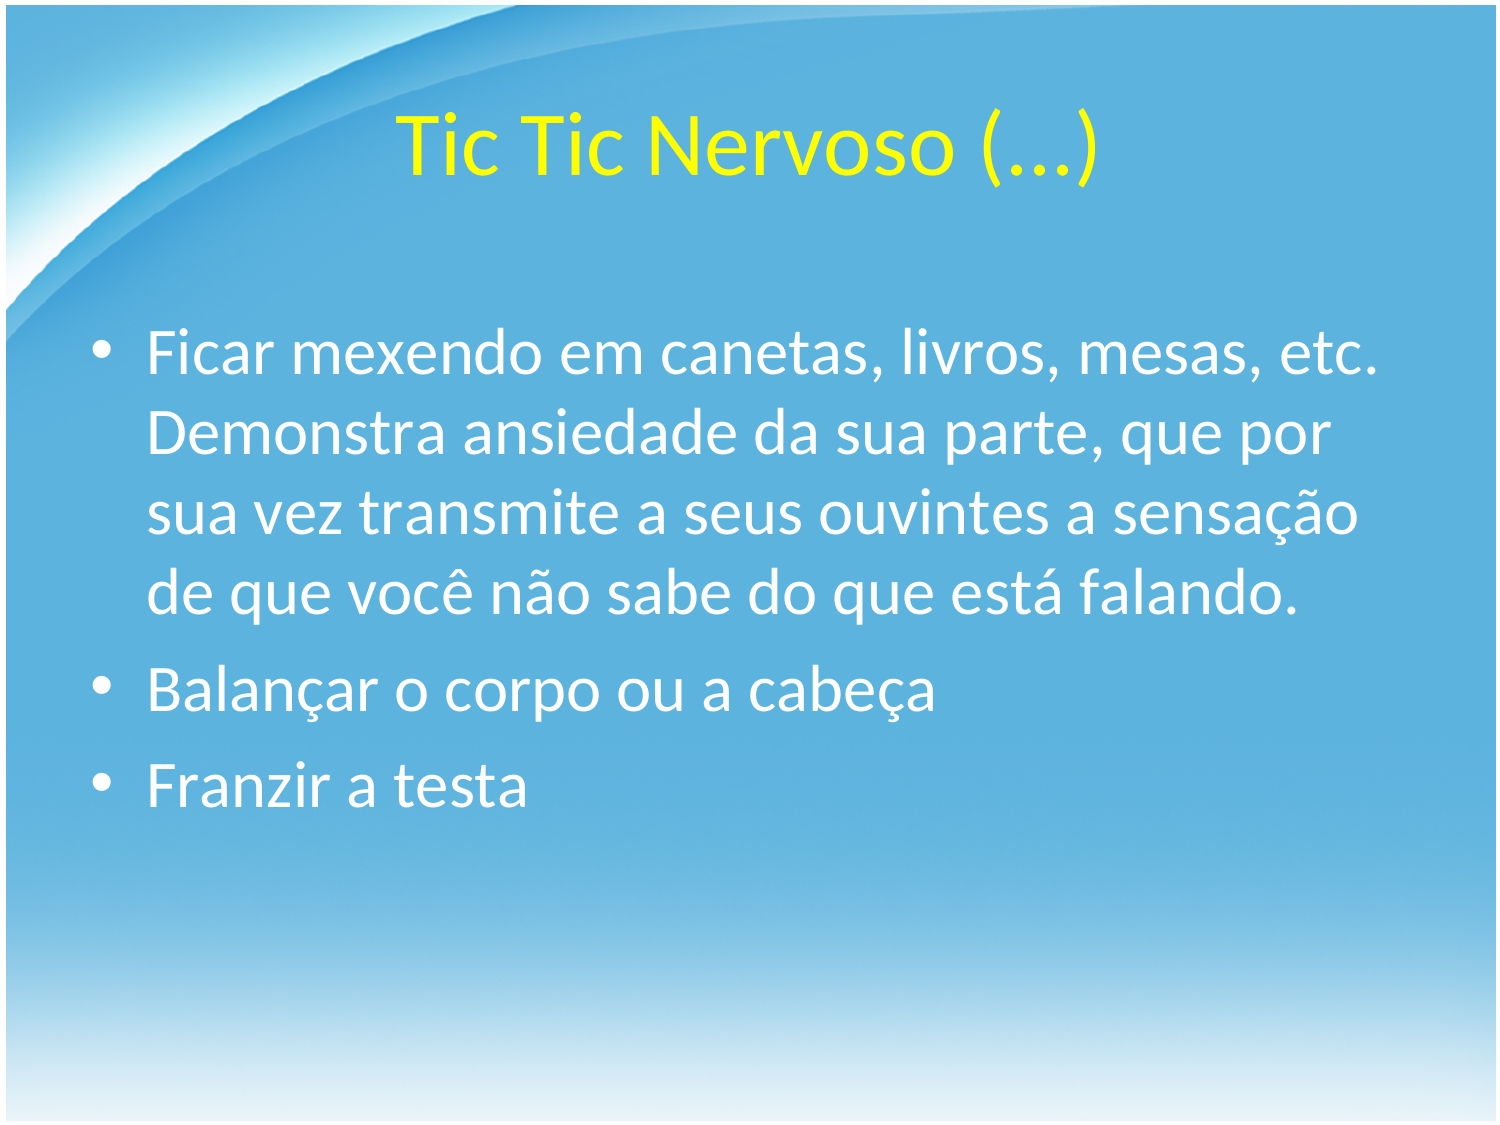

# Tic Tic Nervoso (...)
Ficar mexendo em canetas, livros, mesas, etc. Demonstra ansiedade da sua parte, que por sua vez transmite a seus ouvintes a sensação de que você não sabe do que está falando.
Balançar o corpo ou a cabeça
Franzir a testa